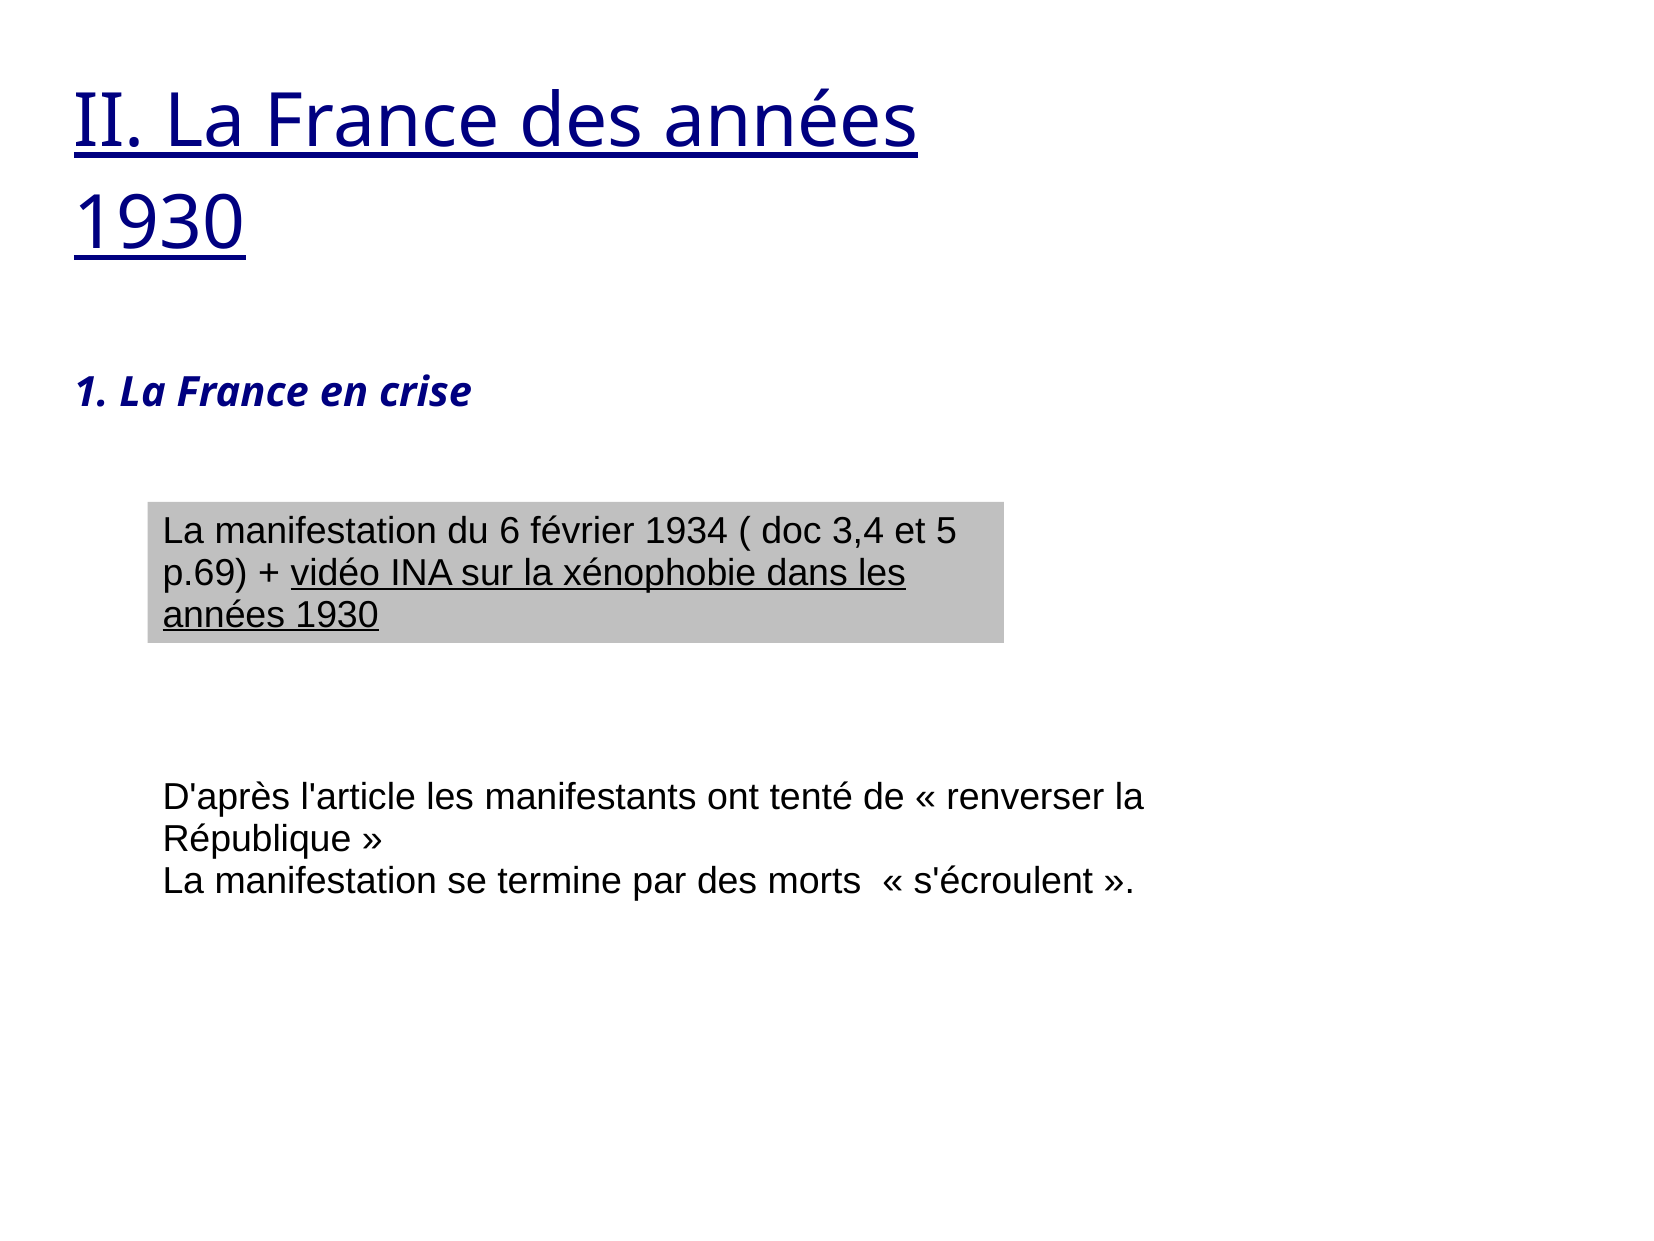

II. La France des années 1930
1. La France en crise
La manifestation du 6 février 1934 ( doc 3,4 et 5 p.69) + vidéo INA sur la xénophobie dans les années 1930
D'après l'article les manifestants ont tenté de « renverser la République »
La manifestation se termine par des morts  « s'écroulent ».